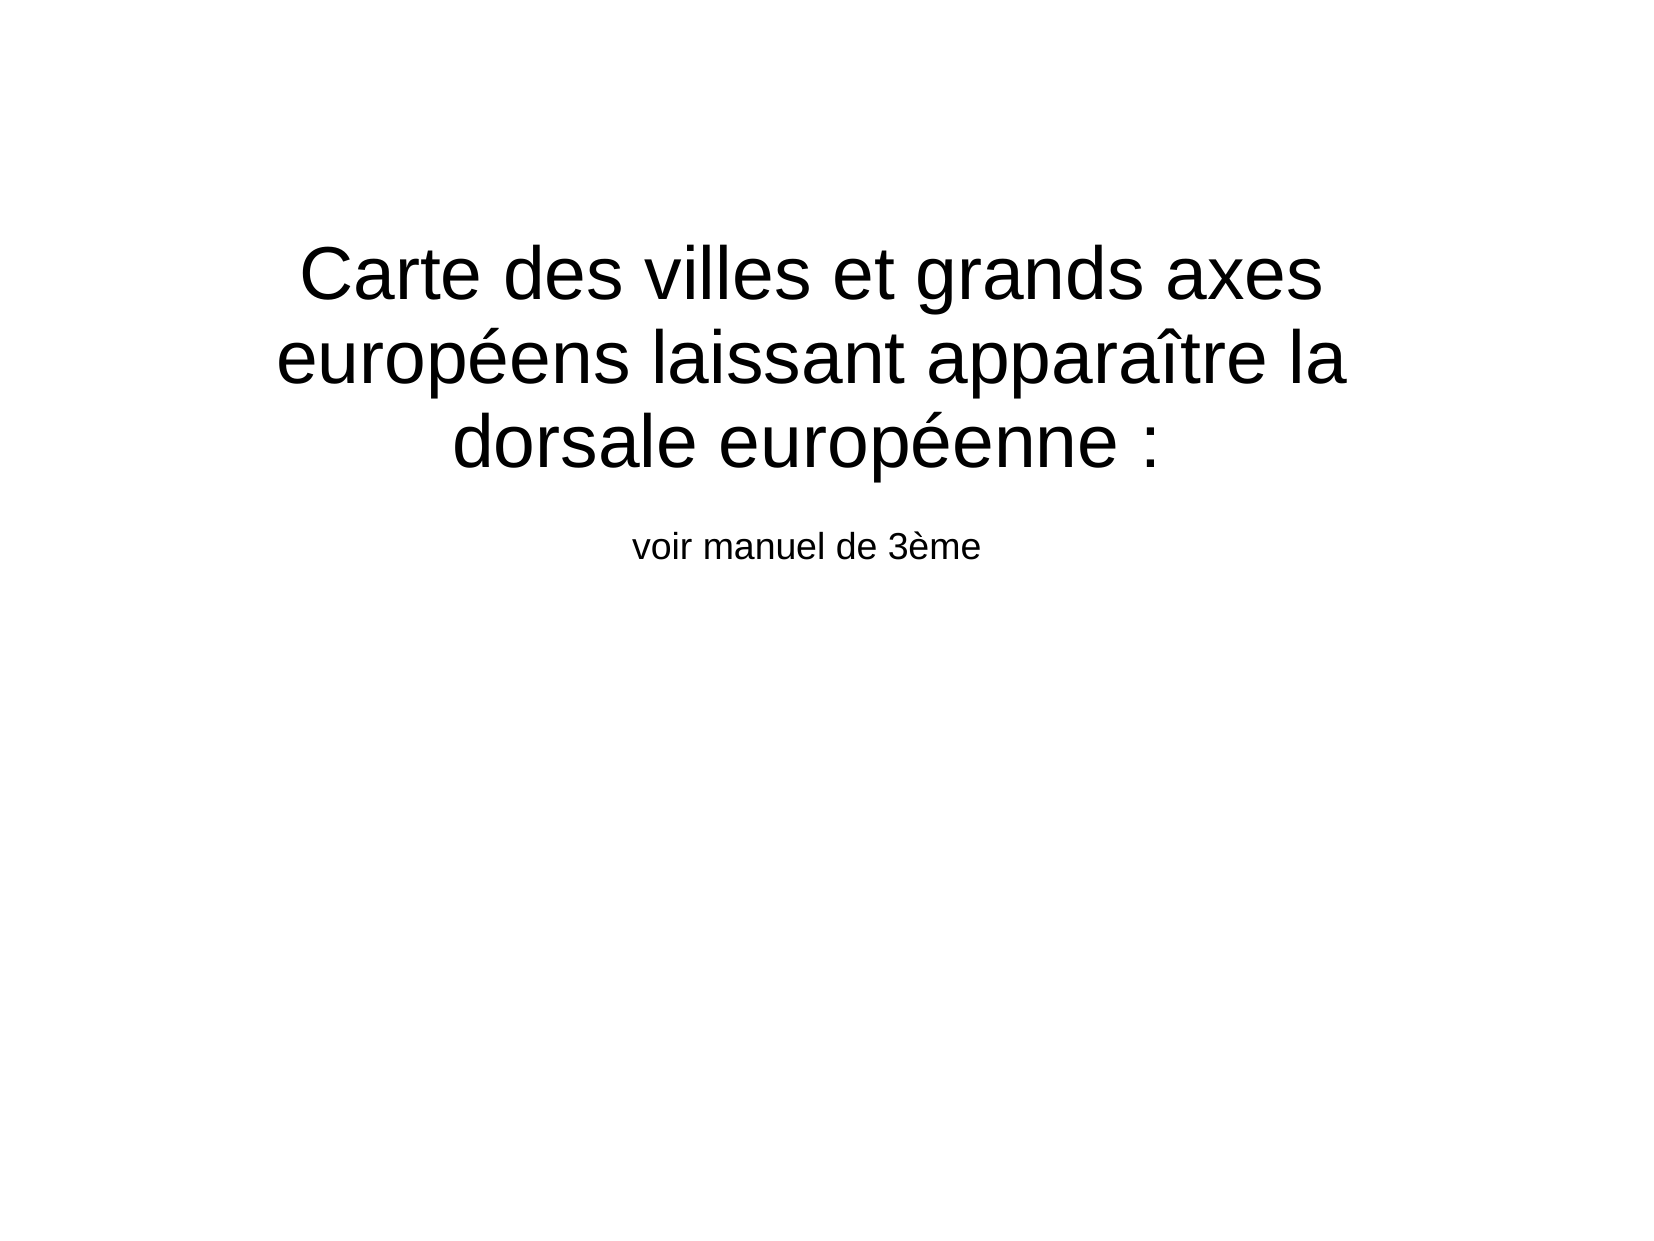

Carte des villes et grands axes européens laissant apparaître la dorsale européenne :
voir manuel de 3ème